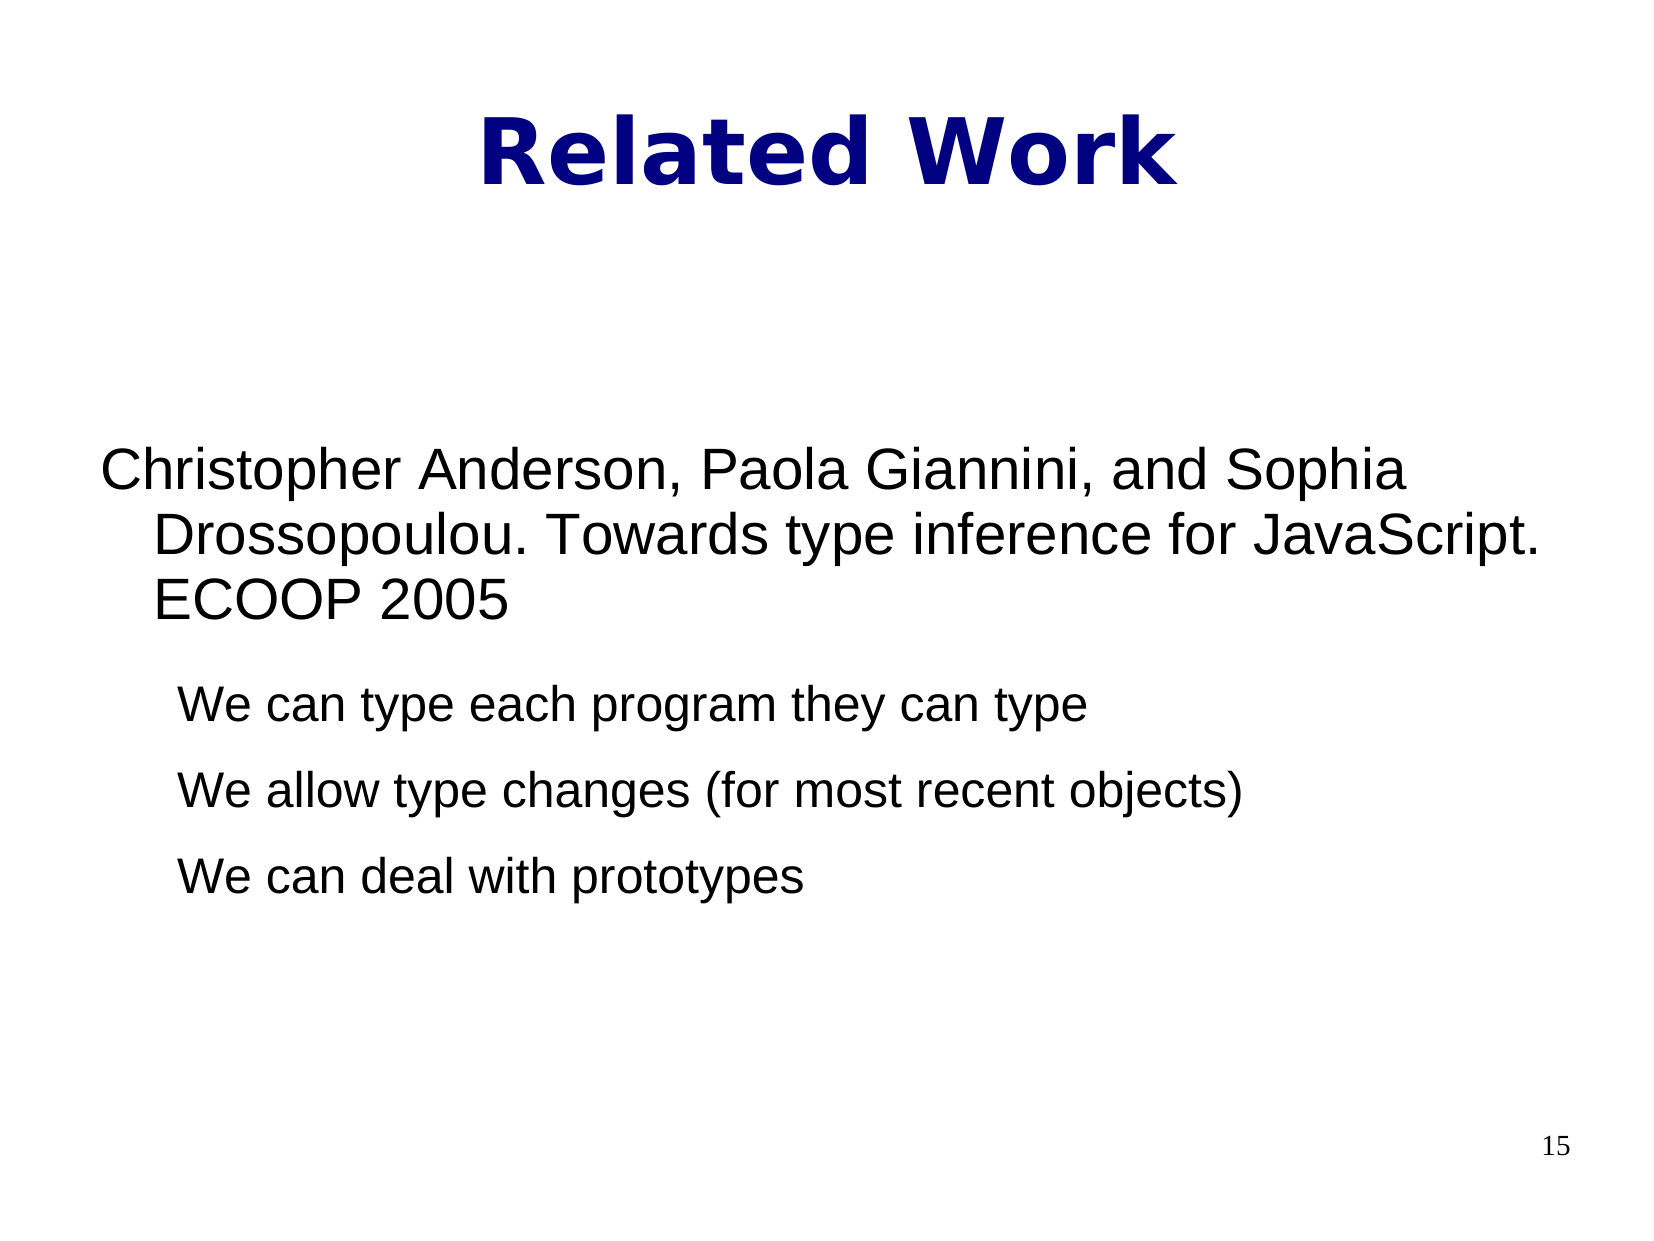

# Related Work
Christopher Anderson, Paola Giannini, and Sophia Drossopoulou. Towards type inference for JavaScript. ECOOP 2005
We can type each program they can type
We allow type changes (for most recent objects)
We can deal with prototypes
15